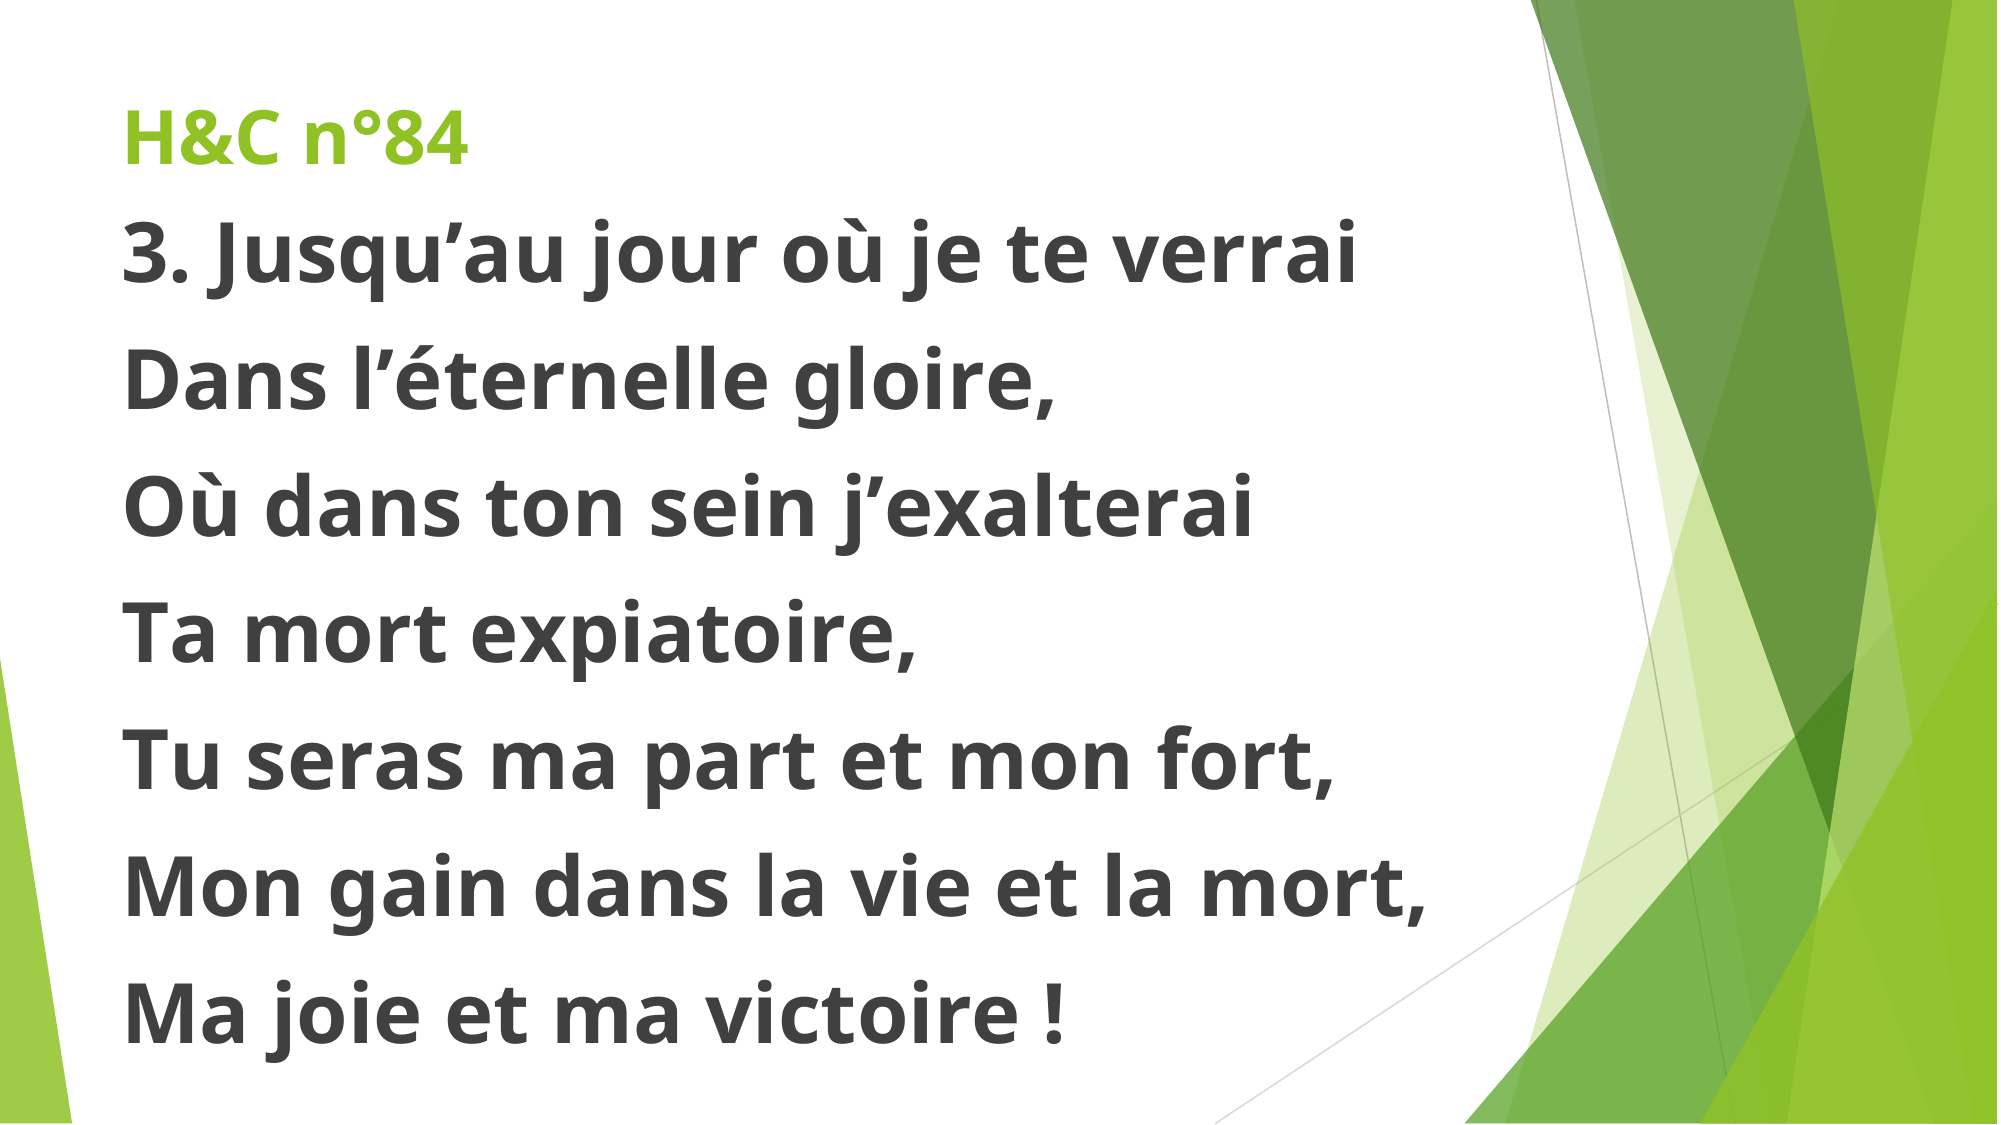

H&C n°84
3. Jusqu’au jour où je te verrai
Dans l’éternelle gloire,
Où dans ton sein j’exalterai
Ta mort expiatoire,
Tu seras ma part et mon fort,
Mon gain dans la vie et la mort,
Ma joie et ma victoire !